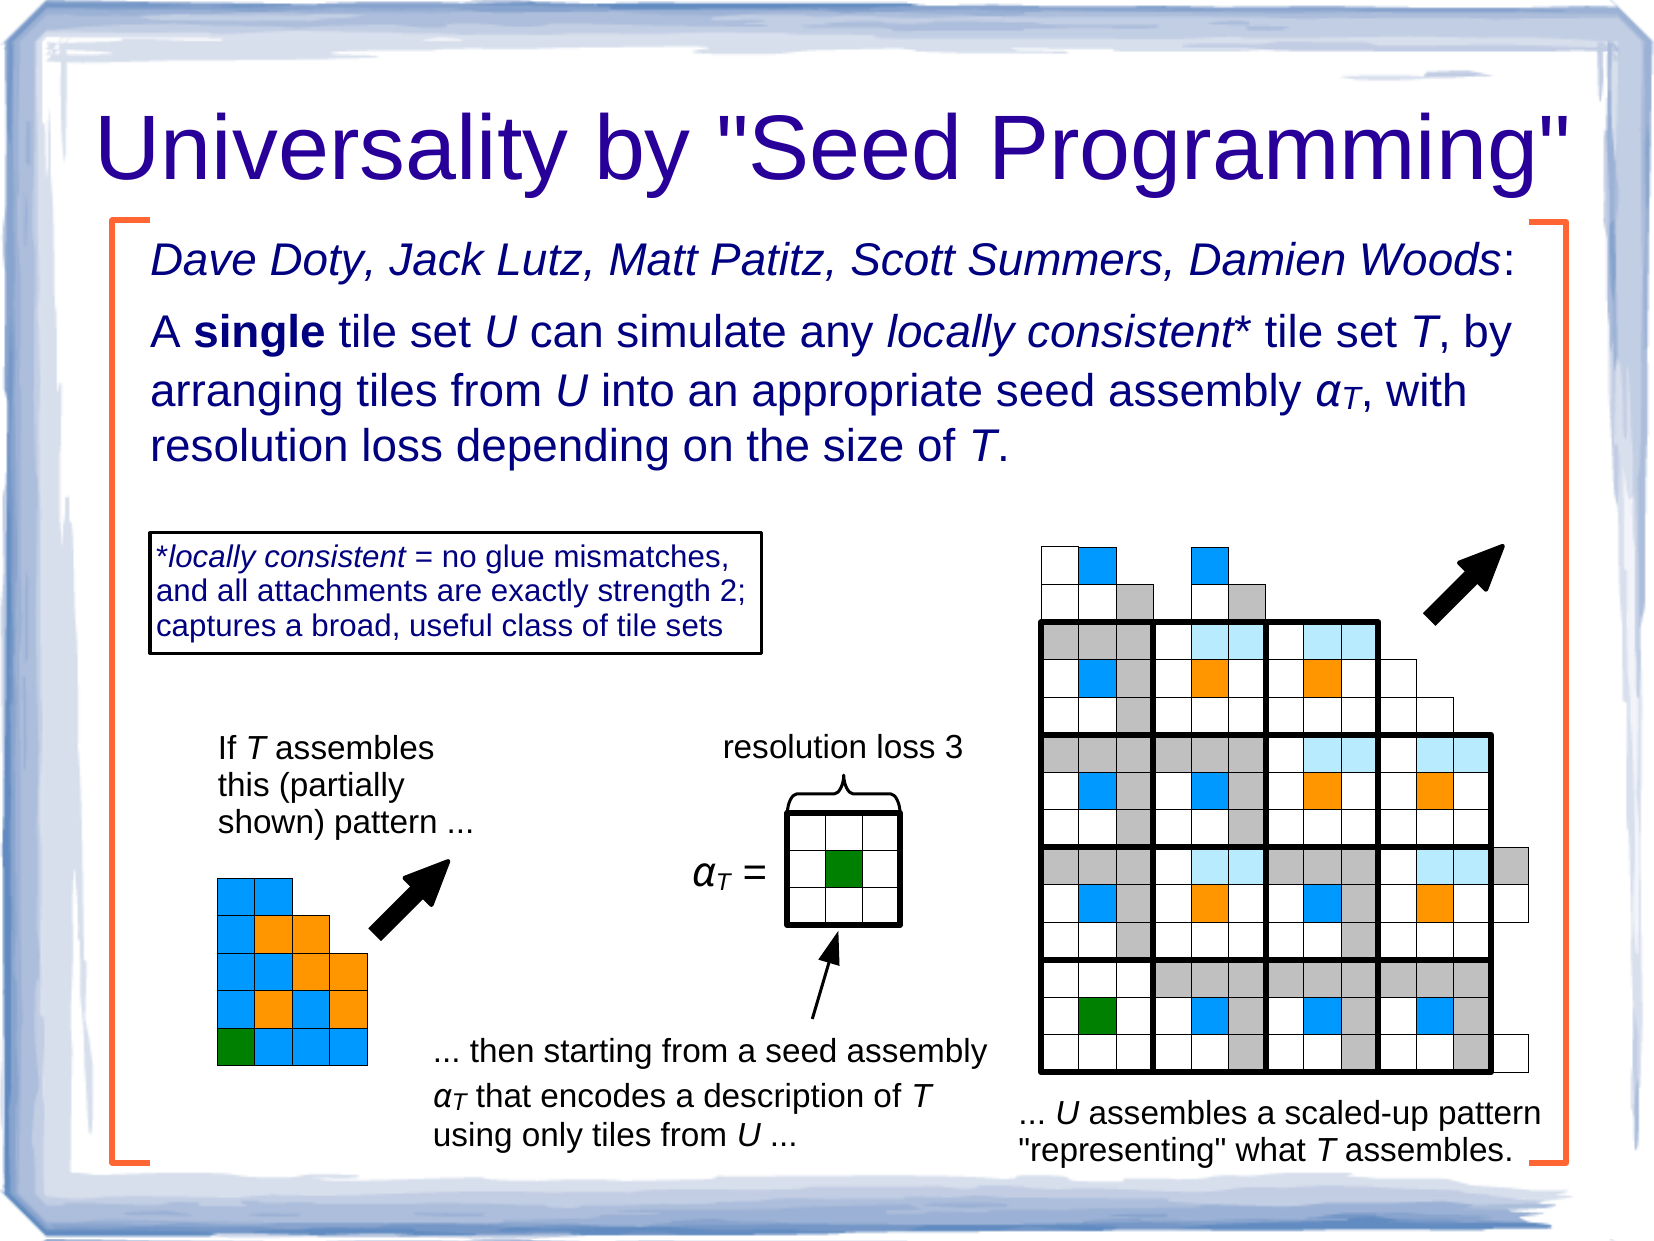

# Universality by "Seed Programming"
Dave Doty, Jack Lutz, Matt Patitz, Scott Summers, Damien Woods:
A single tile set U can simulate any locally consistent* tile set T, by arranging tiles from U into an appropriate seed assembly αT, with resolution loss depending on the size of T.
*locally consistent = no glue mismatches, and all attachments are exactly strength 2; captures a broad, useful class of tile sets
resolution loss 3
If T assembles this (partially shown) pattern ...
αT =
... then starting from a seed assembly αT that encodes a description of T using only tiles from U ...
... U assembles a scaled-up pattern "representing" what T assembles.